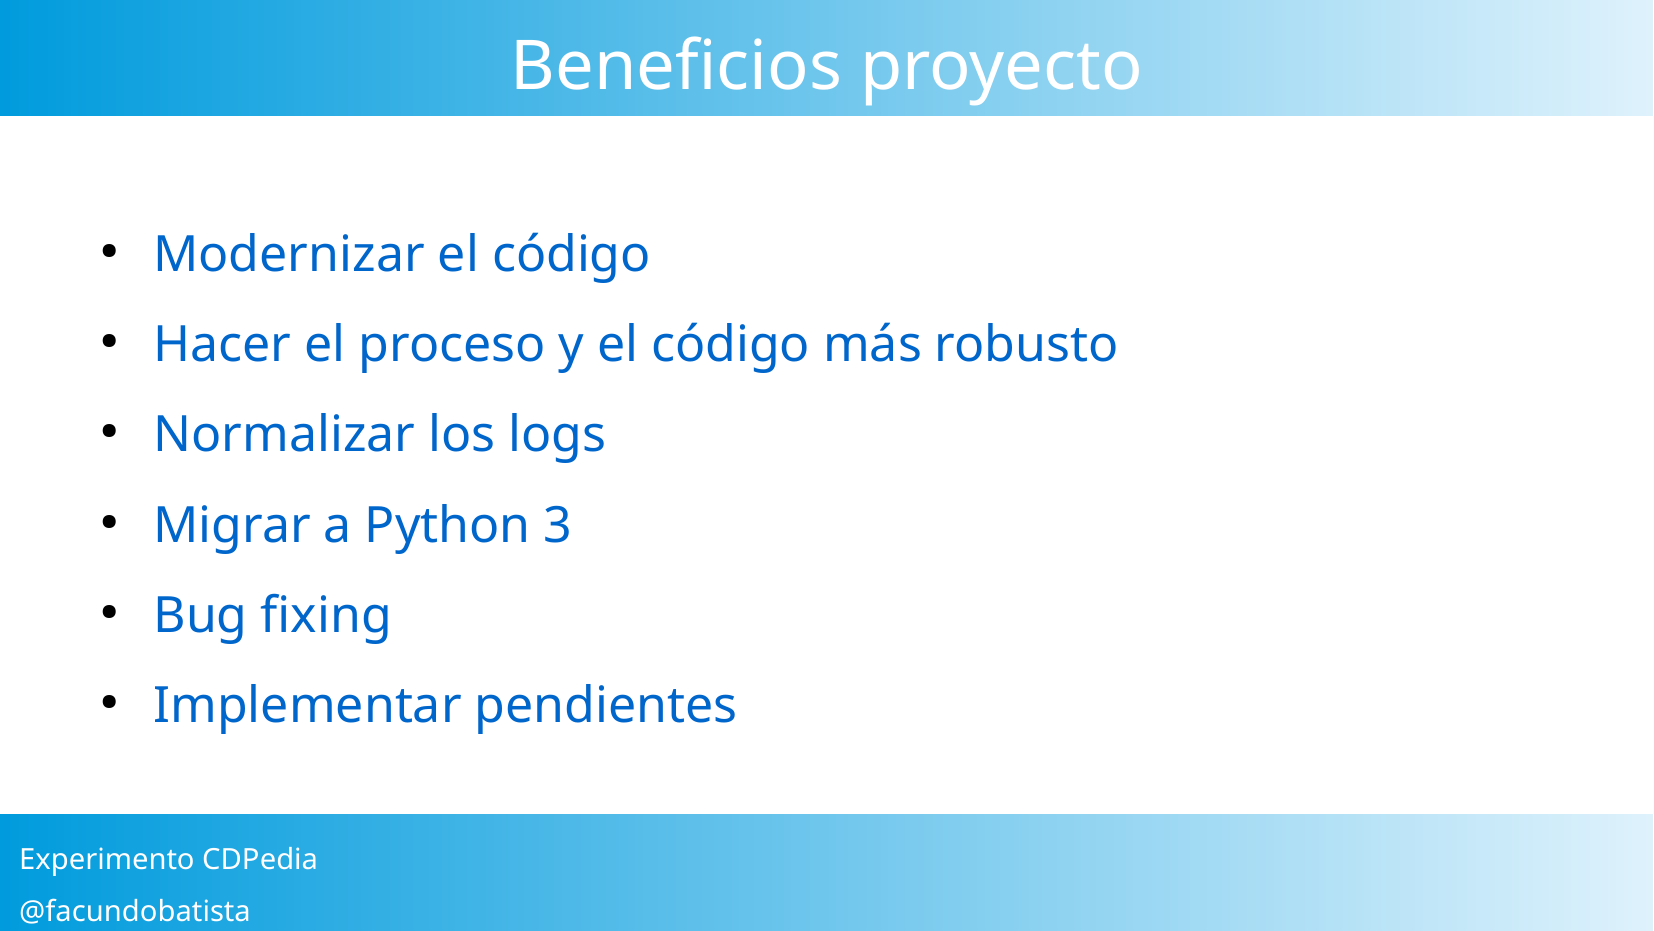

# Beneficios proyecto
Modernizar el código
Hacer el proceso y el código más robusto
Normalizar los logs
Migrar a Python 3
Bug fixing
Implementar pendientes